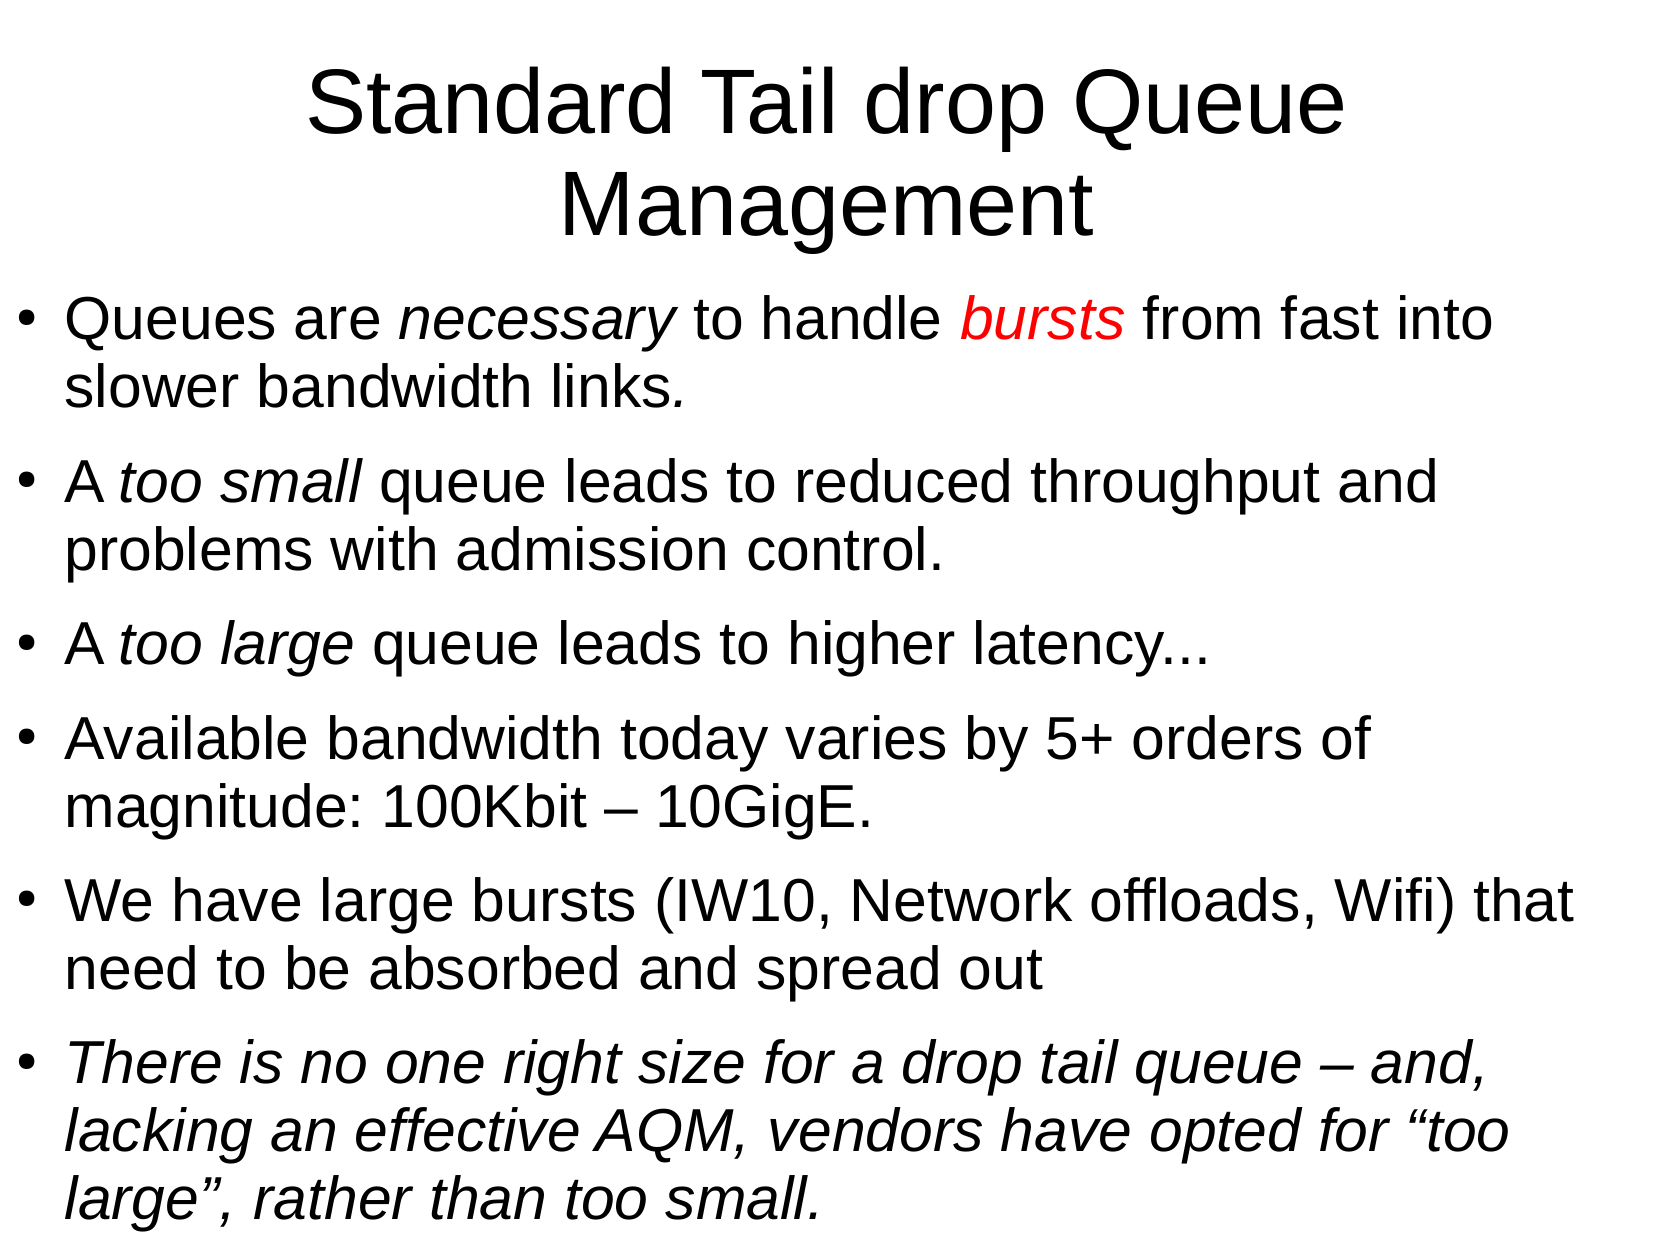

# Standard Tail drop Queue Management
Queues are necessary to handle bursts from fast into slower bandwidth links.
A too small queue leads to reduced throughput and problems with admission control.
A too large queue leads to higher latency...
Available bandwidth today varies by 5+ orders of magnitude: 100Kbit – 10GigE.
We have large bursts (IW10, Network offloads, Wifi) that need to be absorbed and spread out
There is no one right size for a drop tail queue – and, lacking an effective AQM, vendors have opted for “too large”, rather than too small.